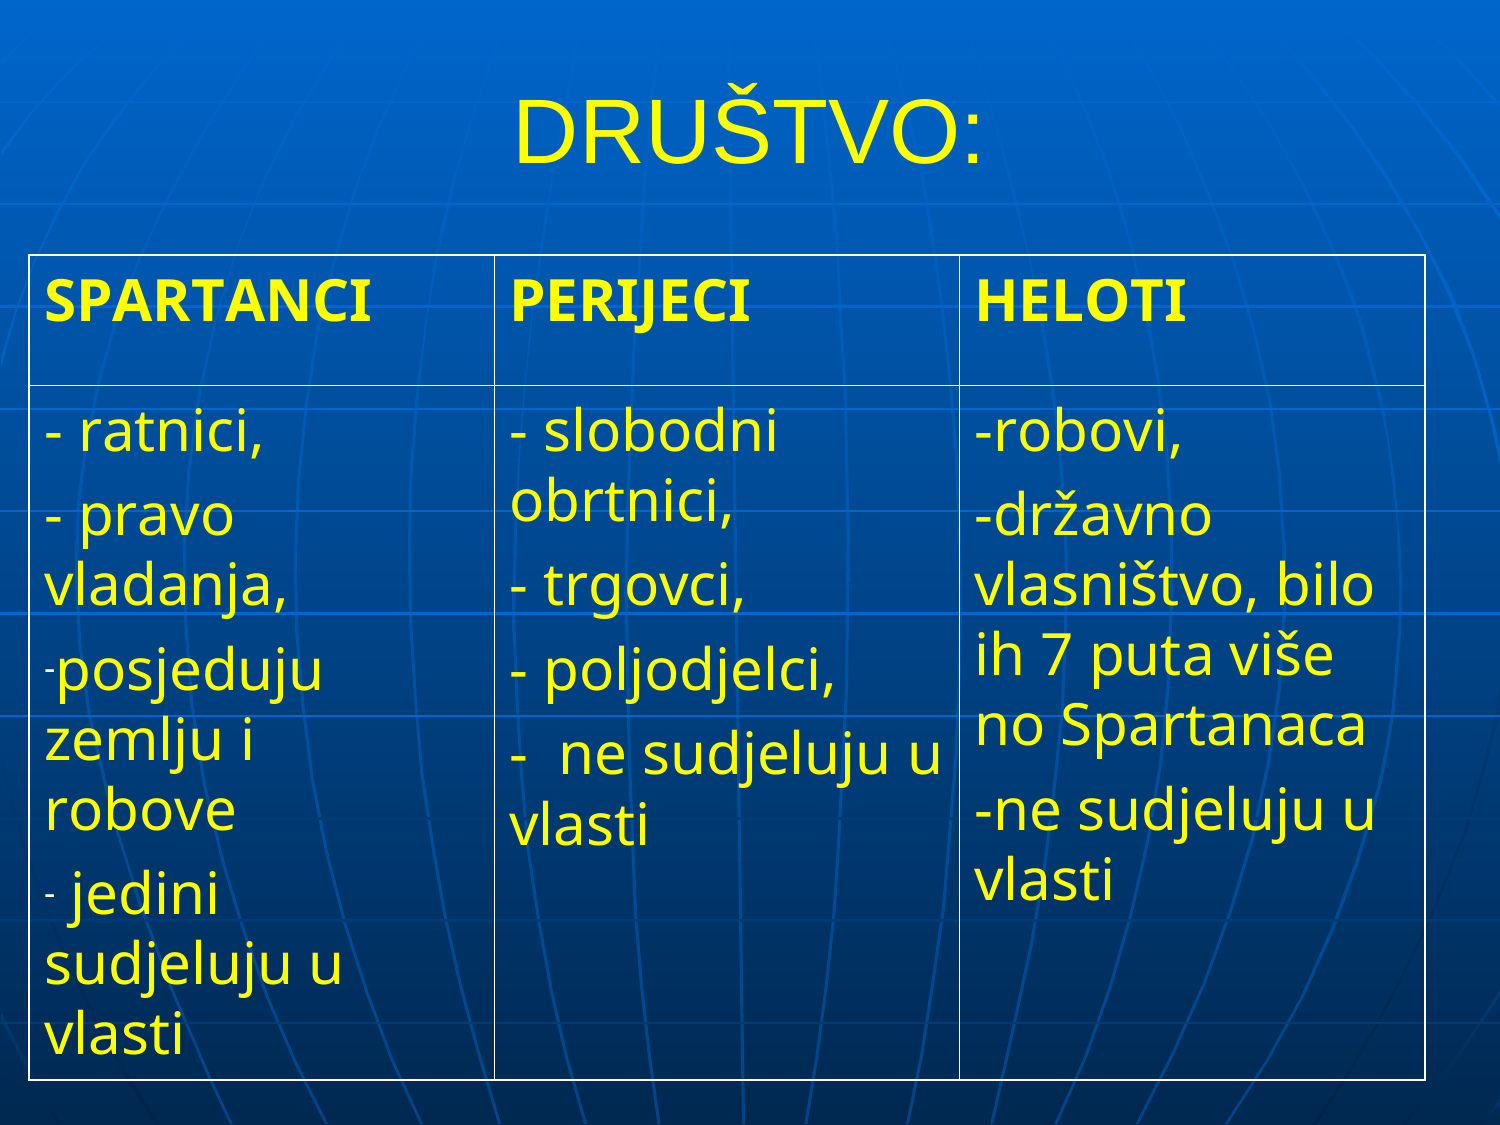

# DRUŠTVO:
| SPARTANCI | PERIJECI | HELOTI |
| --- | --- | --- |
| - ratnici, - pravo vladanja, posjeduju zemlju i robove jedini sudjeluju u vlasti | - slobodni obrtnici, - trgovci, - poljodjelci, - ne sudjeluju u vlasti | -robovi, -državno vlasništvo, bilo ih 7 puta više no Spartanaca -ne sudjeluju u vlasti |